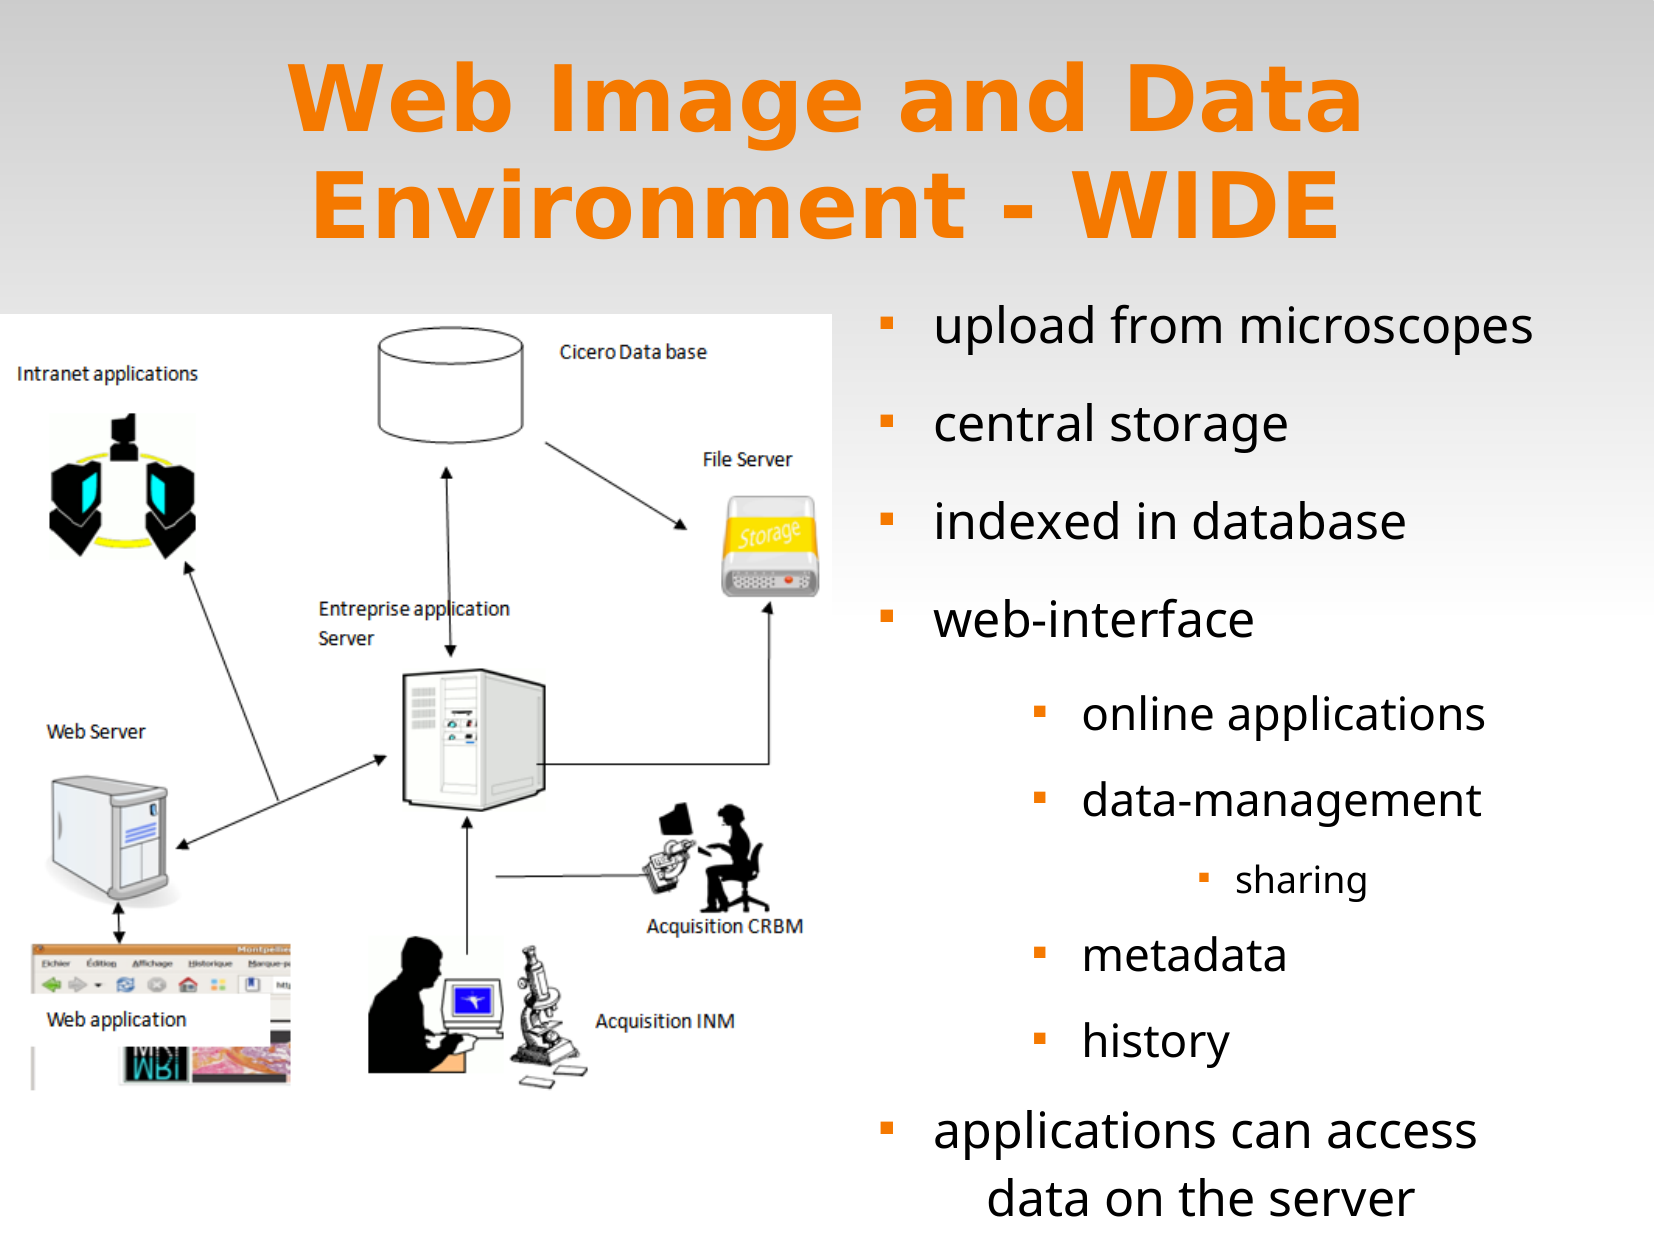

# Web Image and Data Environment - WIDE
upload from microscopes
central storage
indexed in database
web-interface
online applications
data-management
sharing
metadata
history
applications can access data on the server directly